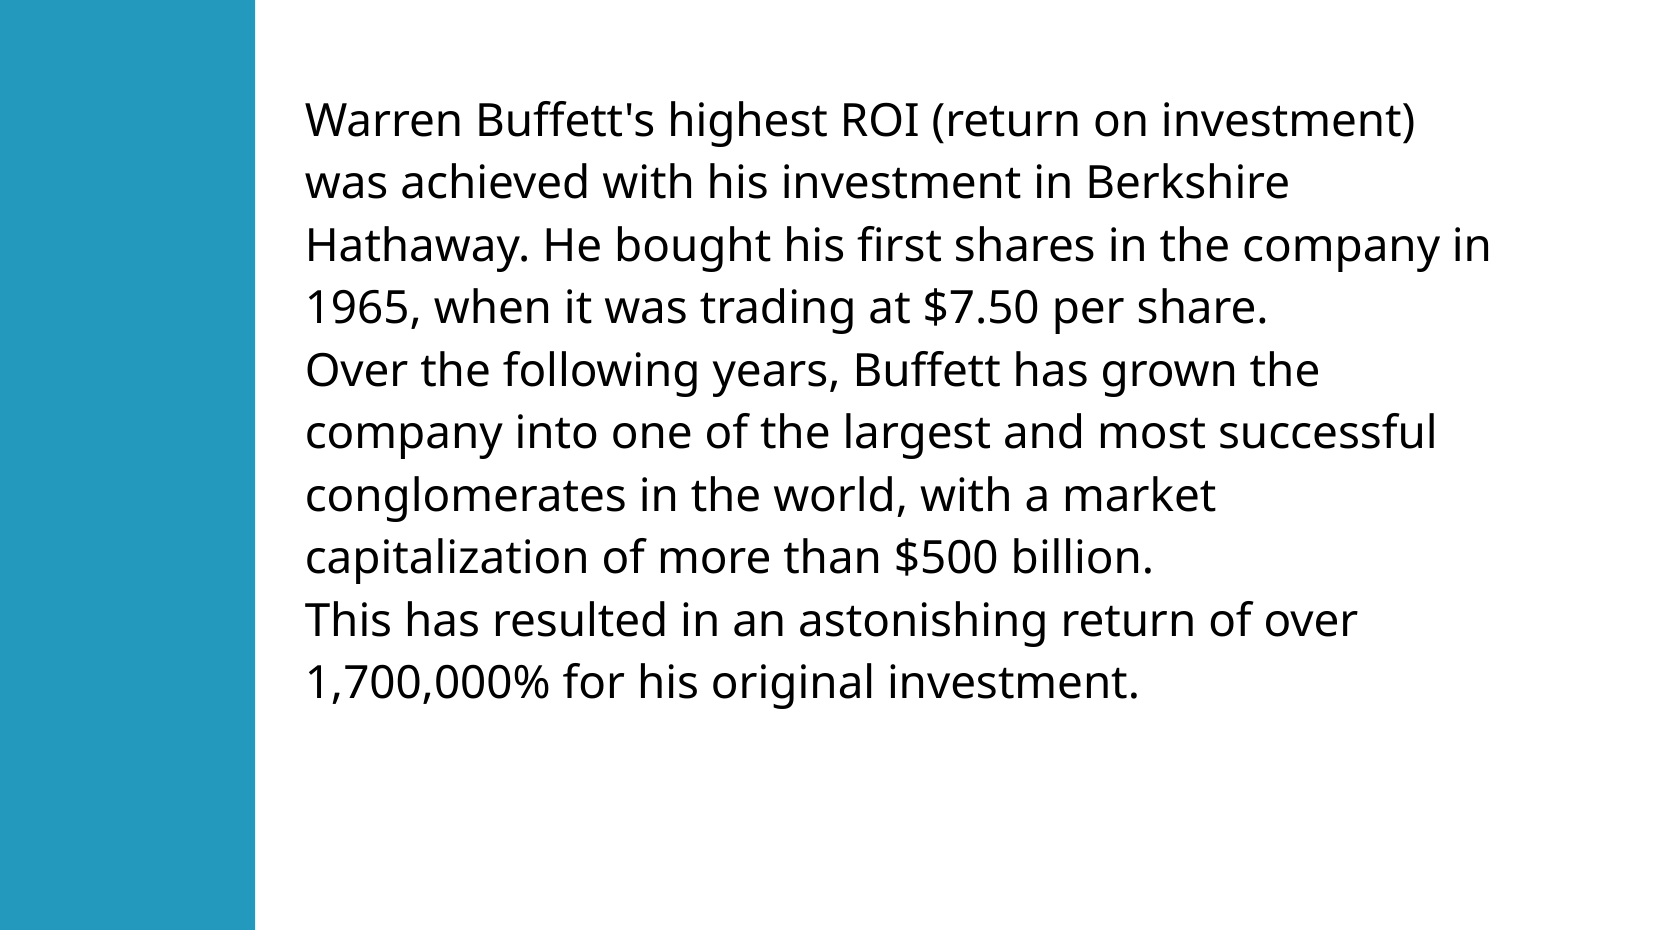

# Warren Buffett's highest ROI (return on investment) was achieved with his investment in Berkshire Hathaway. He bought his first shares in the company in 1965, when it was trading at $7.50 per share. Over the following years, Buffett has grown the company into one of the largest and most successful conglomerates in the world, with a market capitalization of more than $500 billion. This has resulted in an astonishing return of over 1,700,000% for his original investment.